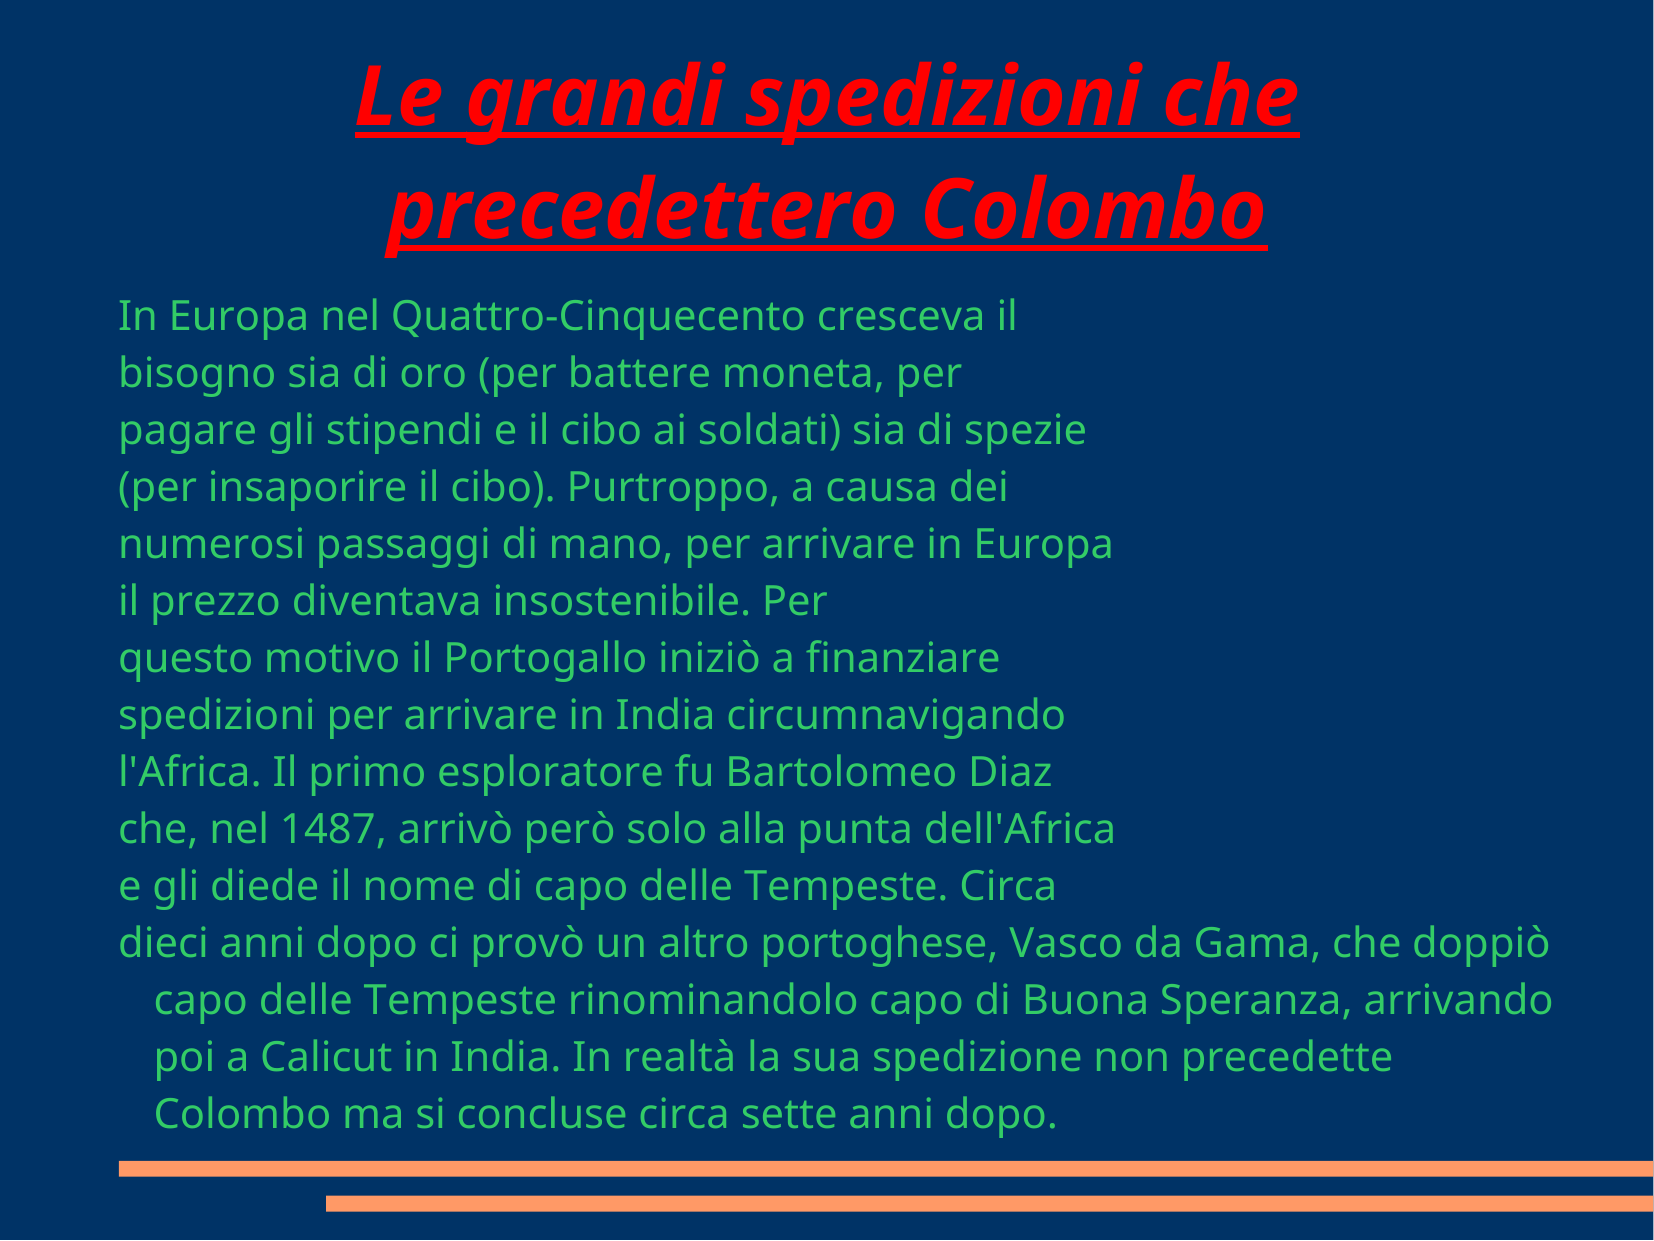

Le grandi spedizioni che precedettero Colombo
# In Europa nel Quattro-Cinquecento cresceva il
bisogno sia di oro (per battere moneta, per
pagare gli stipendi e il cibo ai soldati) sia di spezie
(per insaporire il cibo). Purtroppo, a causa dei
numerosi passaggi di mano, per arrivare in Europa
il prezzo diventava insostenibile. Per
questo motivo il Portogallo iniziò a finanziare
spedizioni per arrivare in India circumnavigando
l'Africa. Il primo esploratore fu Bartolomeo Diaz
che, nel 1487, arrivò però solo alla punta dell'Africa
e gli diede il nome di capo delle Tempeste. Circa
dieci anni dopo ci provò un altro portoghese, Vasco da Gama, che doppiò capo delle Tempeste rinominandolo capo di Buona Speranza, arrivando poi a Calicut in India. In realtà la sua spedizione non precedette Colombo ma si concluse circa sette anni dopo.